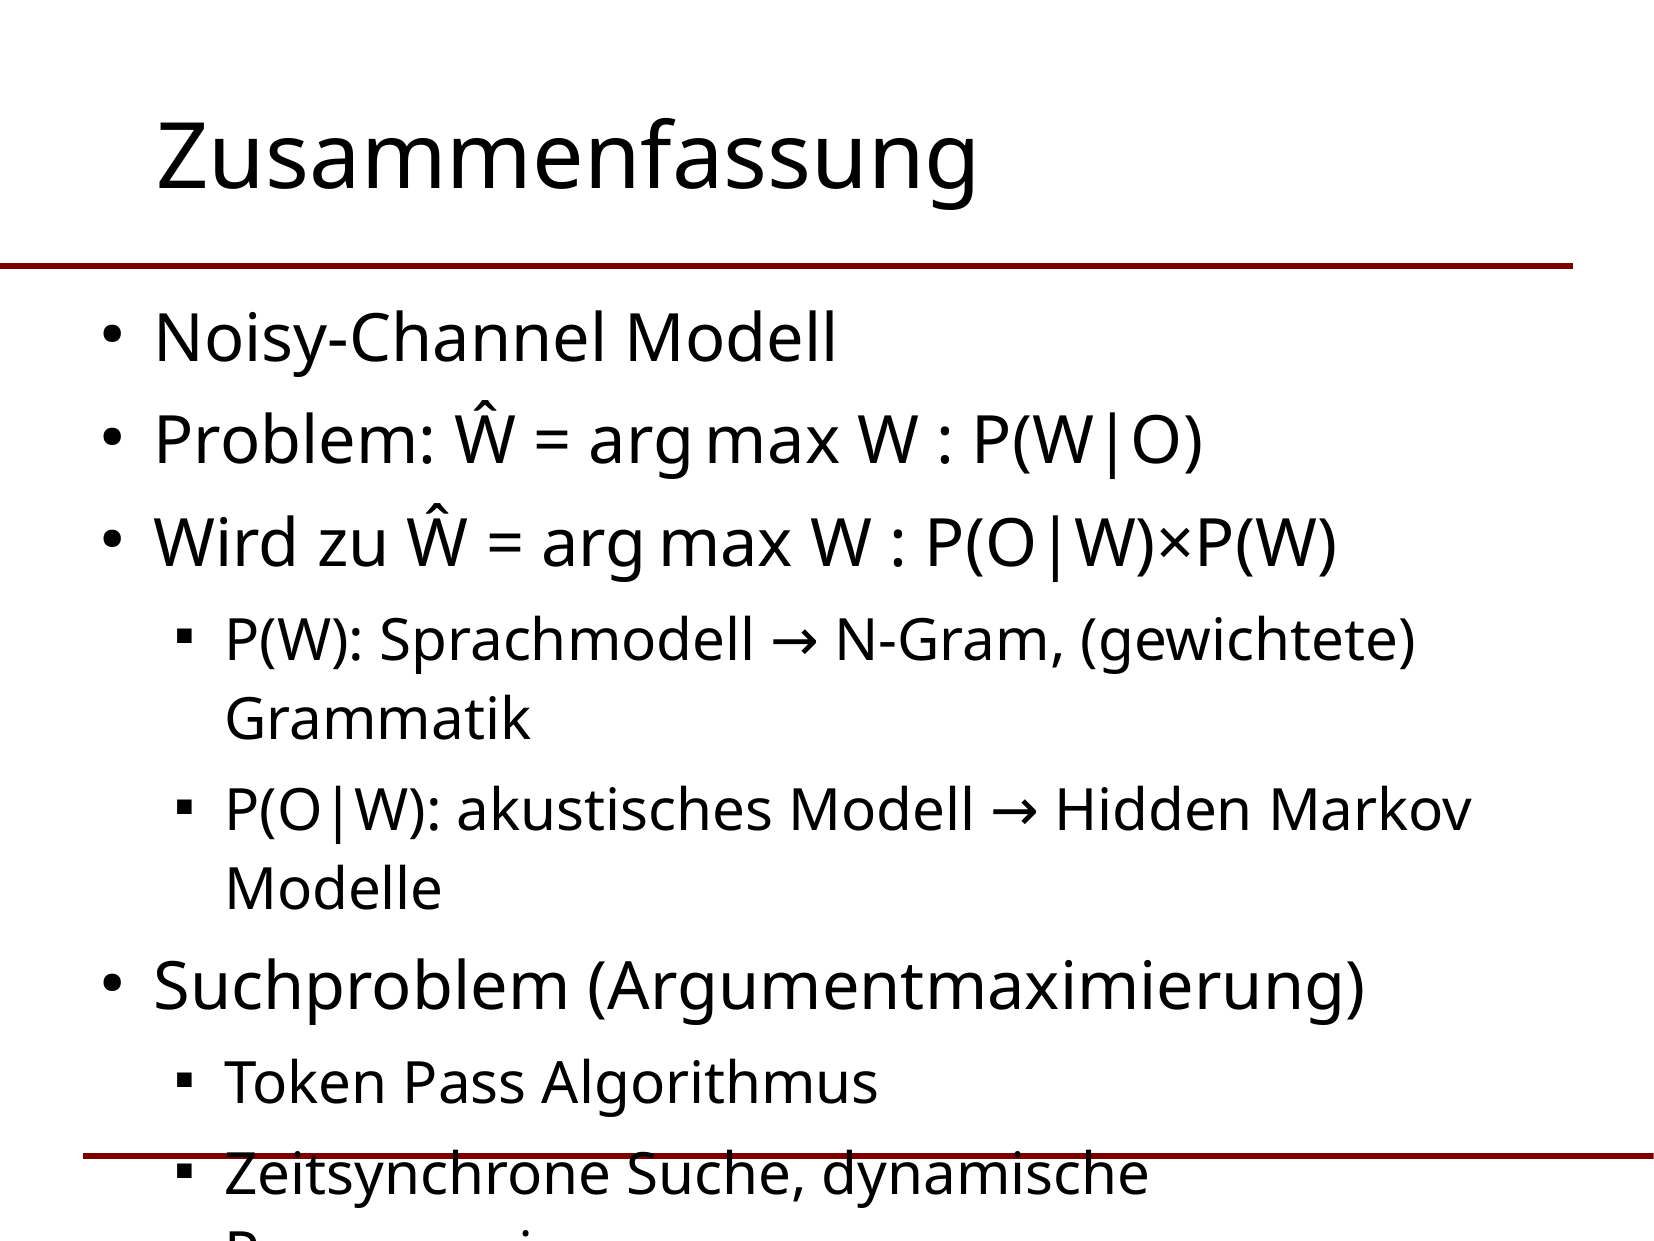

# Zusammenfassung
Noisy-Channel Modell
Problem: Ŵ = arg max W : P(W|O)
Wird zu Ŵ = arg max W : P(O|W)×P(W)
P(W): Sprachmodell → N-Gram, (gewichtete) Grammatik
P(O|W): akustisches Modell → Hidden Markov Modelle
Suchproblem (Argumentmaximierung)
Token Pass Algorithmus
Zeitsynchrone Suche, dynamische Programmierung
Umsetzung in Sphinx-4